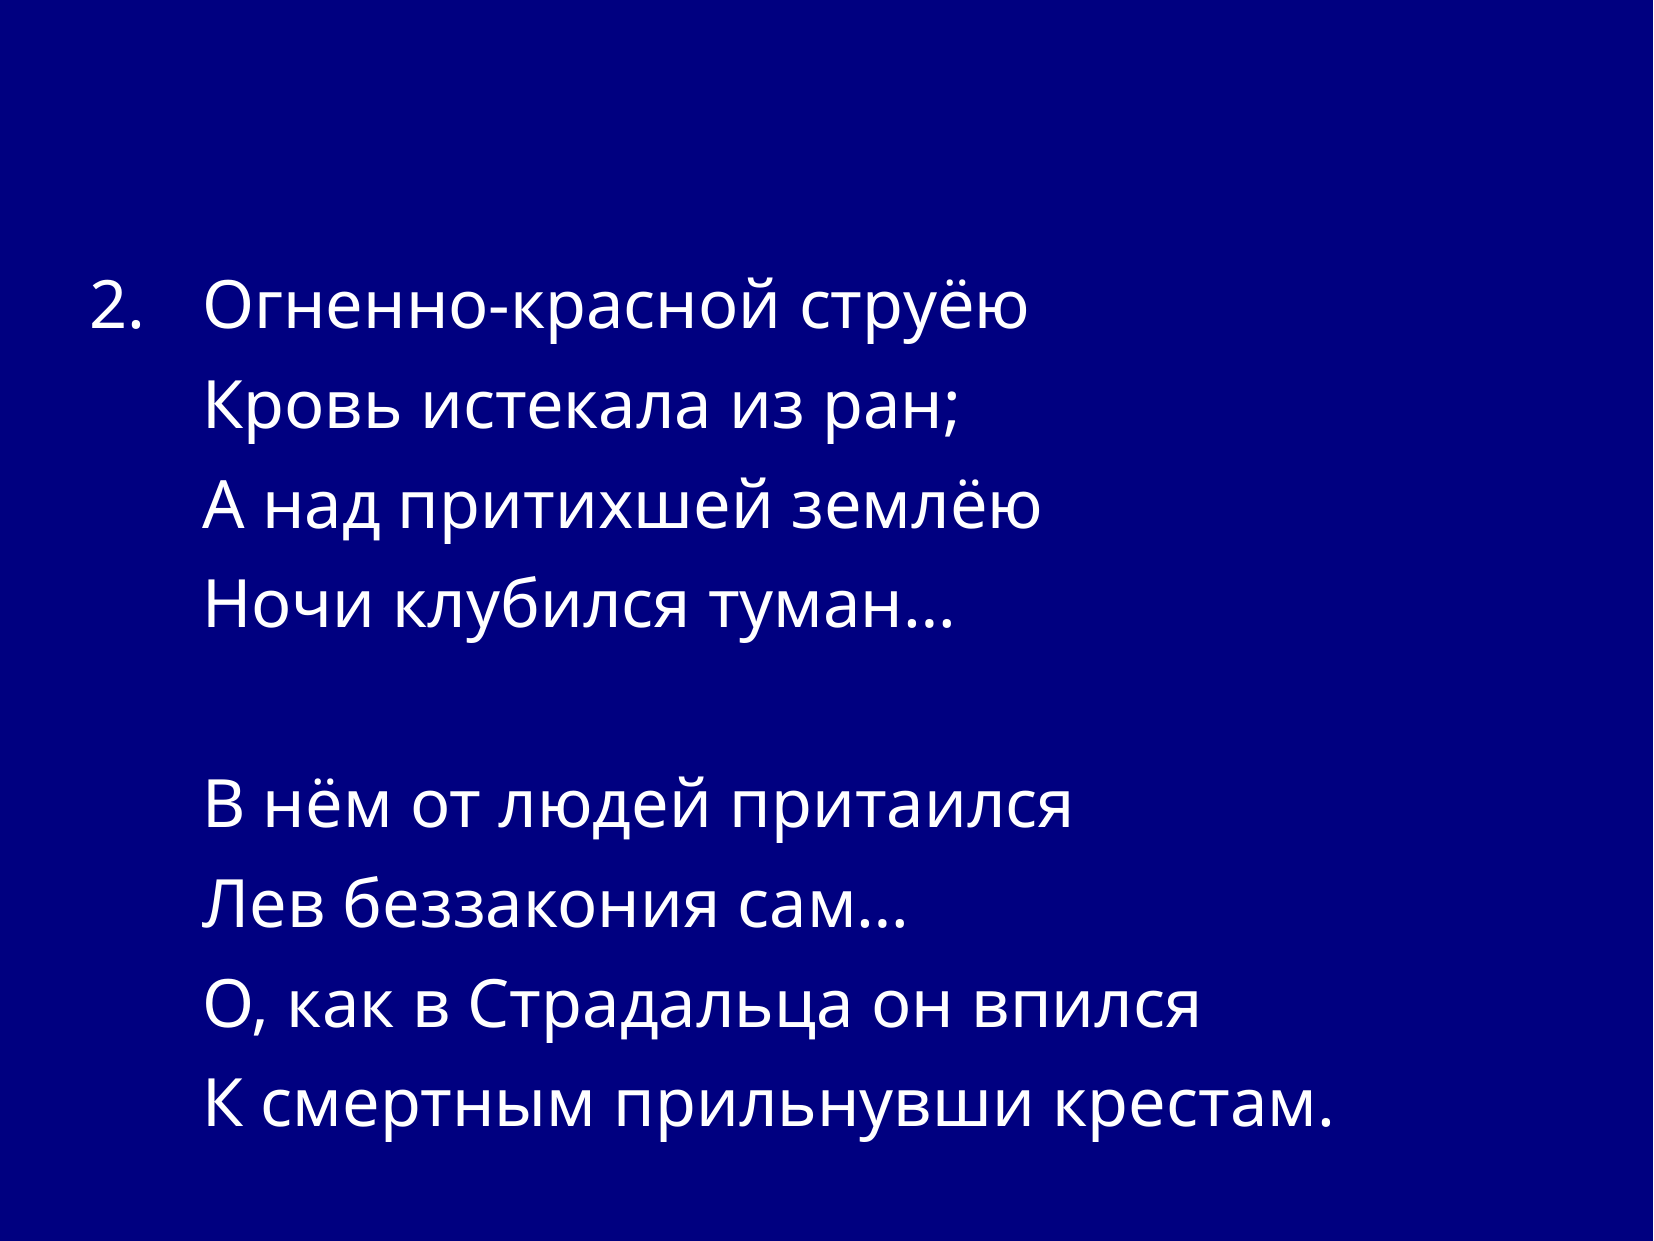

2.	Огненно-красной струёю
	Кровь истекала из ран;
	А над притихшей землёю
	Ночи клубился туман…
	В нём от людей притаился
	Лев беззакония сам…
	О, как в Страдальца он впился
	К смертным прильнувши крестам.